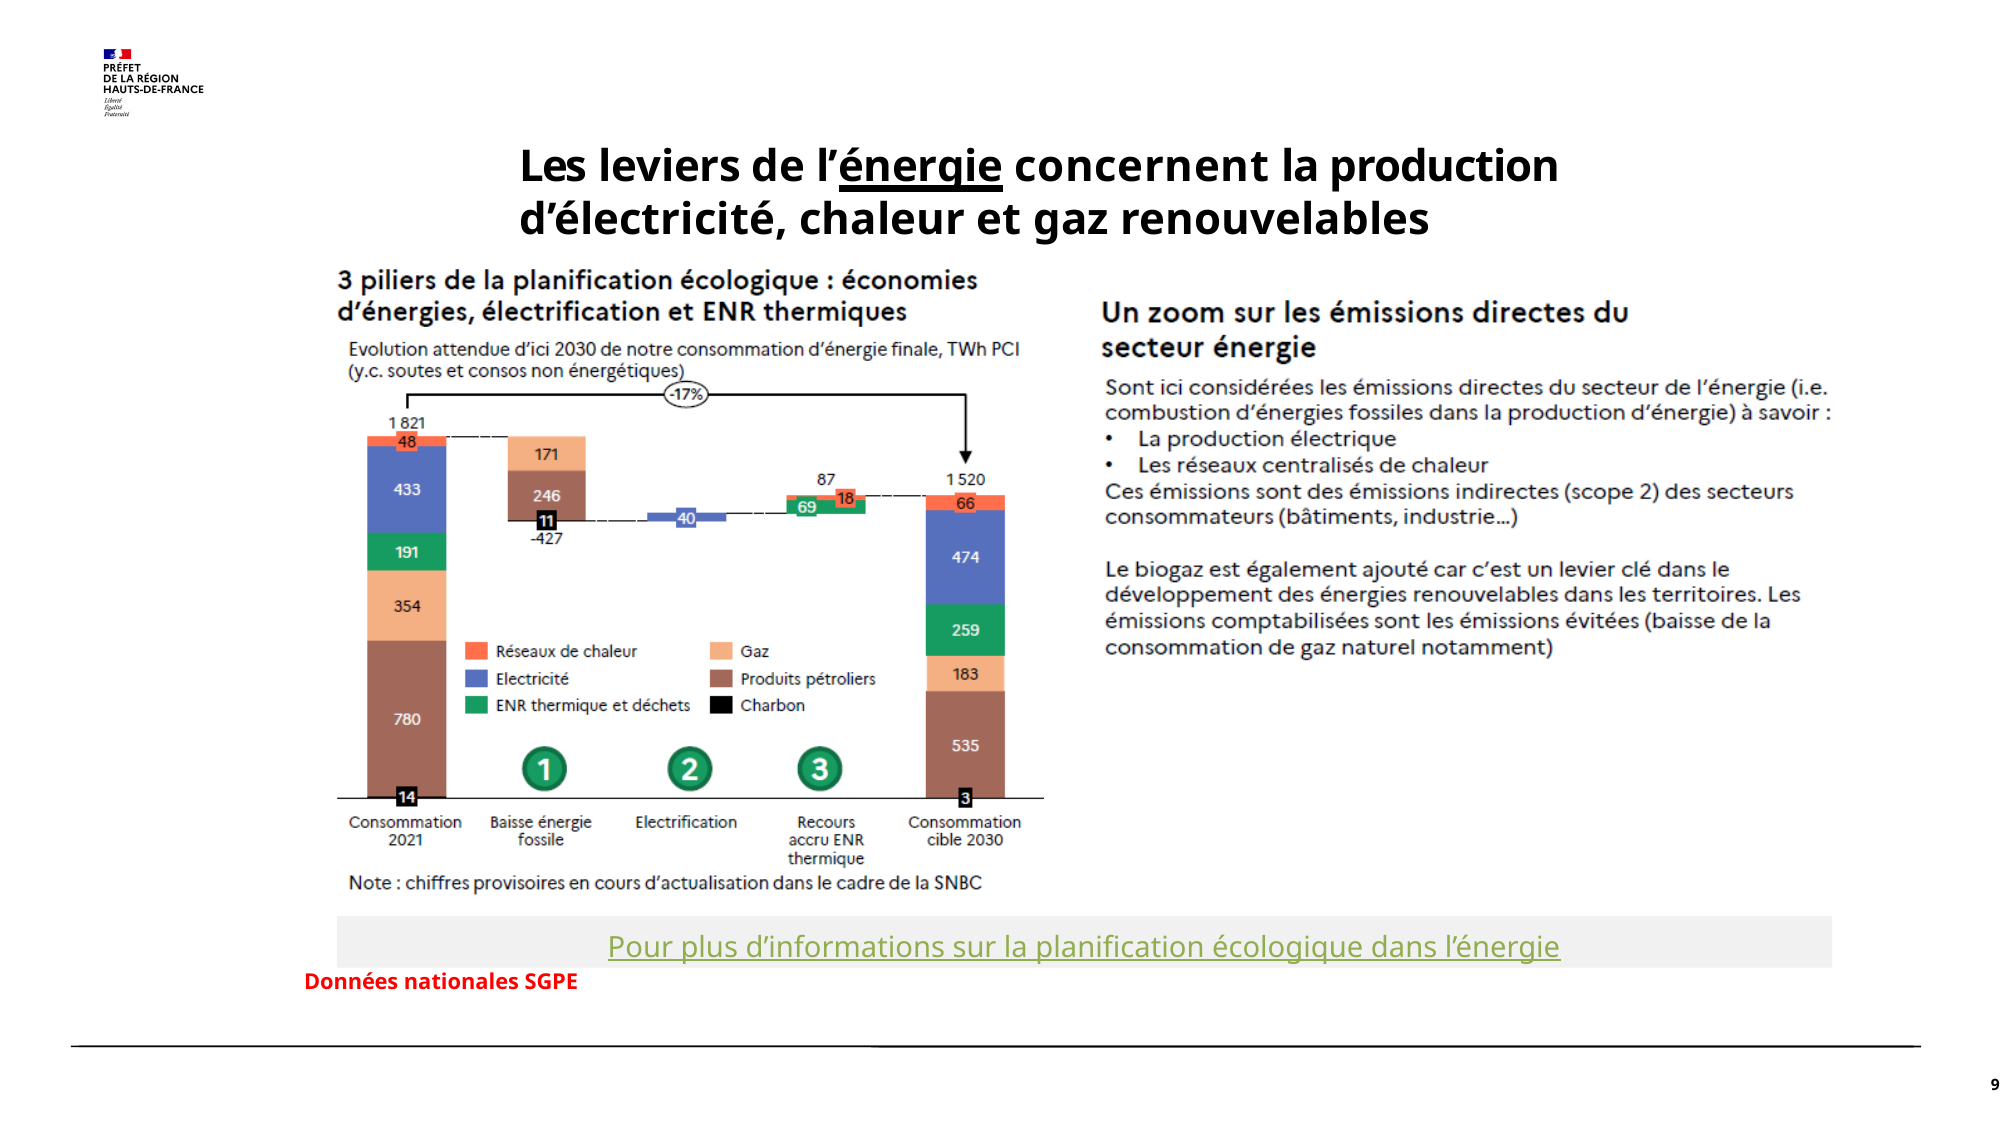

Les leviers de l’énergie concernent la production d’électricité, chaleur et gaz renouvelables
Pour plus d’informations sur la planification écologique dans l’énergie
Données nationales SGPE